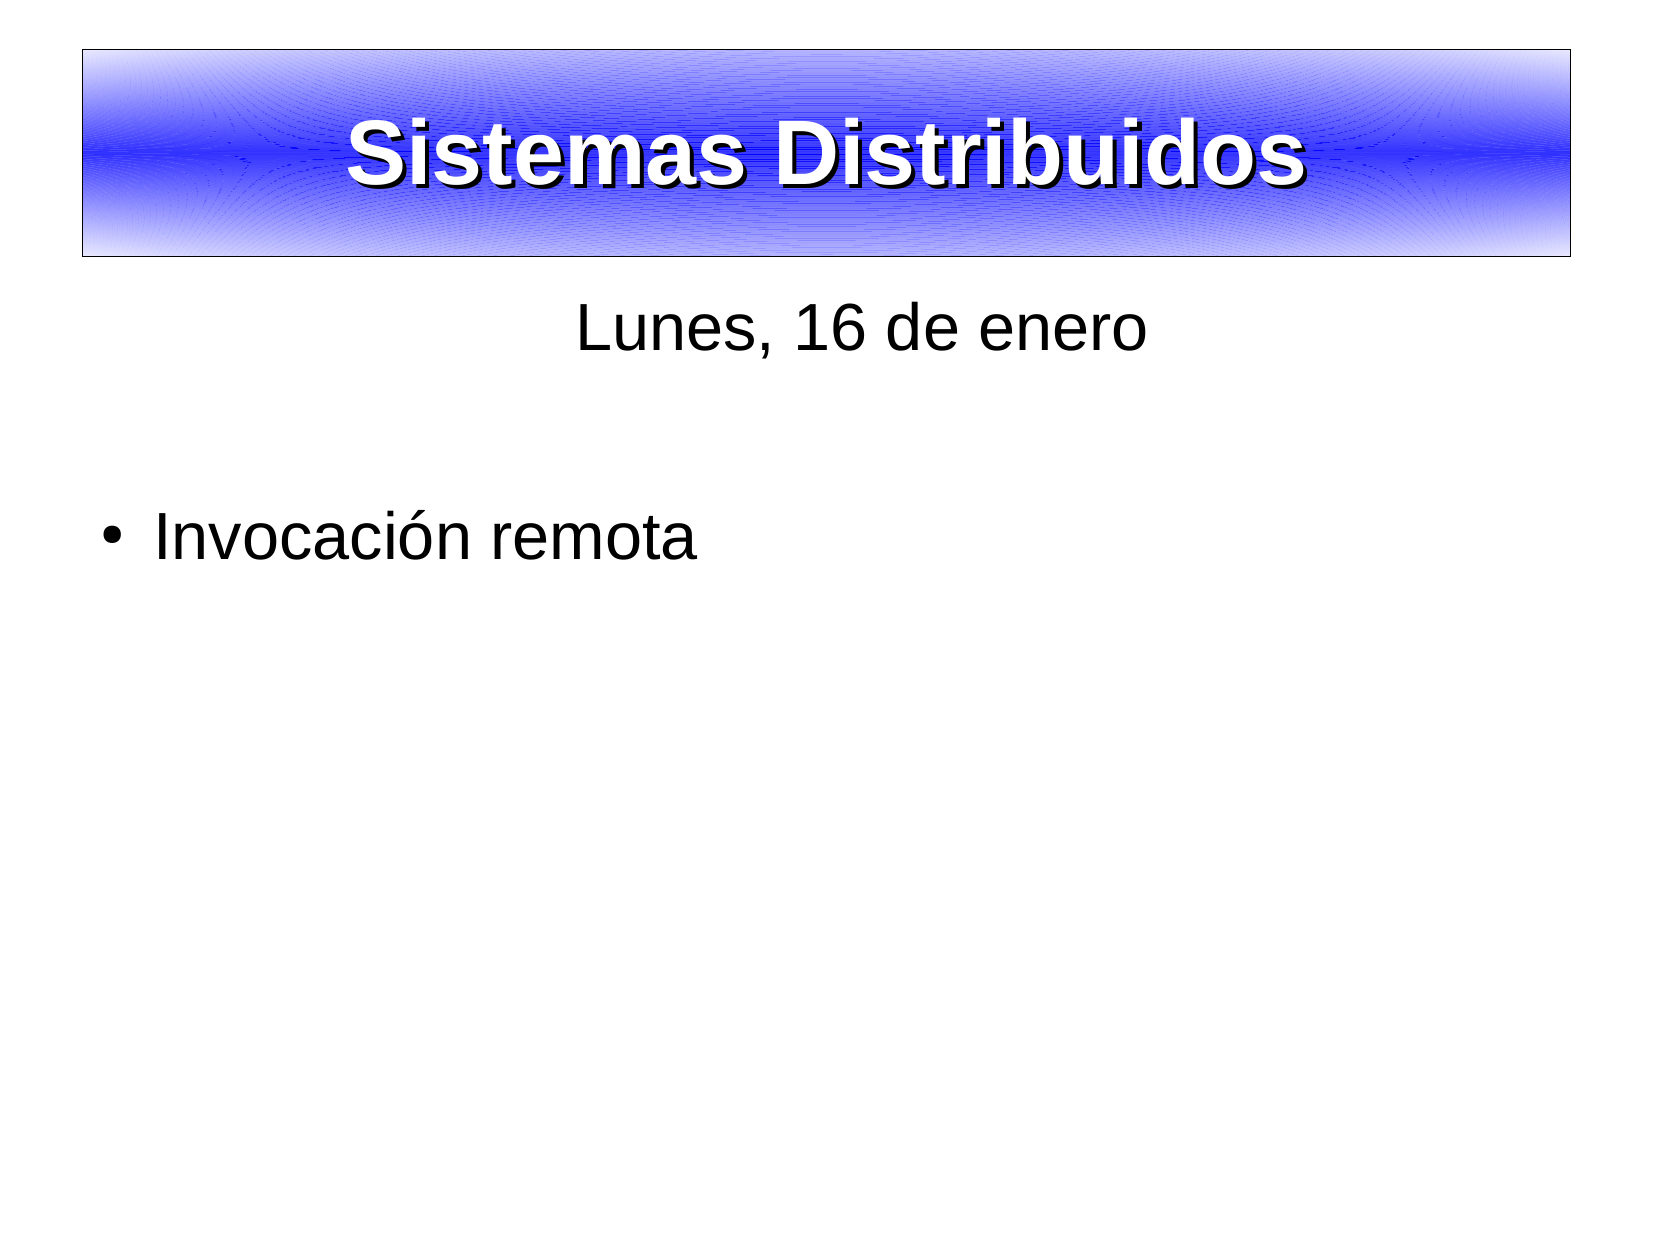

# Sistemas Distribuidos
Lunes, 16 de enero
Invocación remota